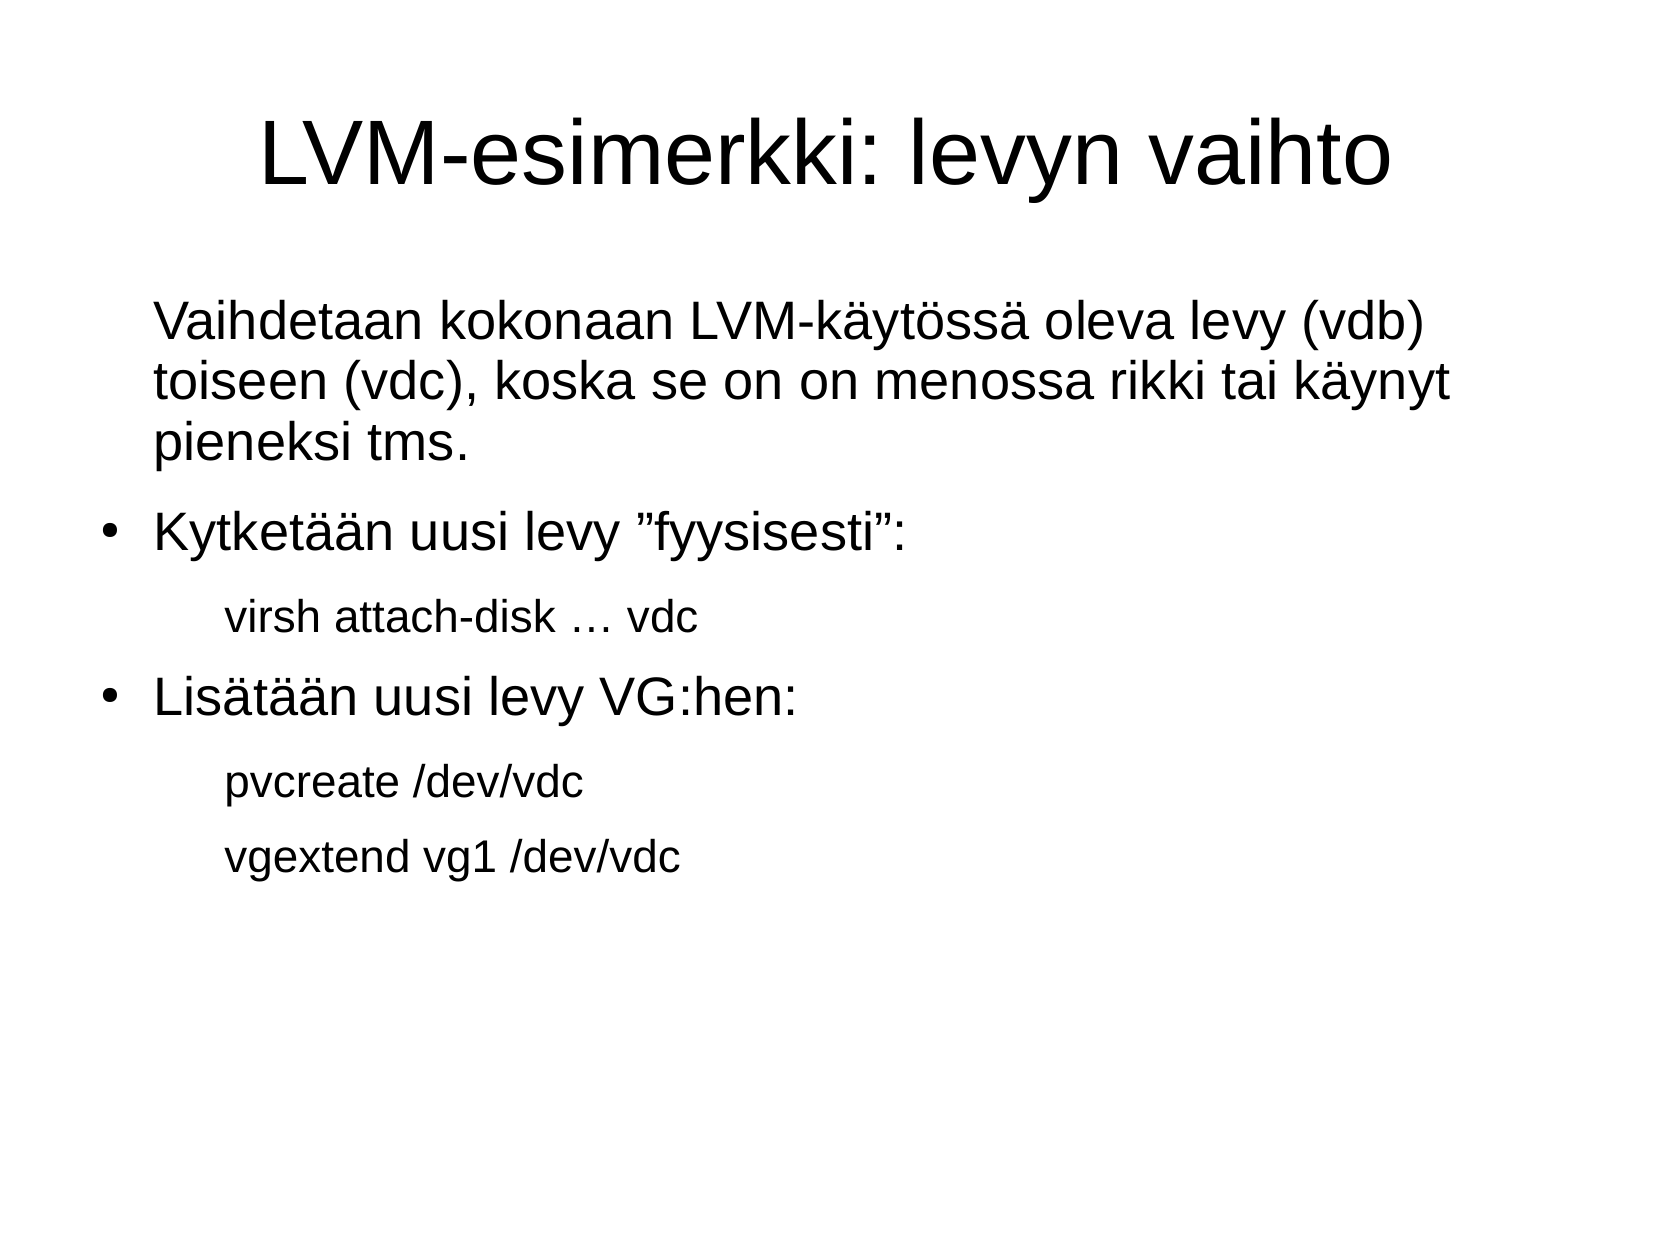

# LVM-esimerkki: levyn vaihto
Vaihdetaan kokonaan LVM-käytössä oleva levy (vdb) toiseen (vdc), koska se on on menossa rikki tai käynyt pieneksi tms.
Kytketään uusi levy ”fyysisesti”:
virsh attach-disk … vdc
Lisätään uusi levy VG:hen:
pvcreate /dev/vdc
vgextend vg1 /dev/vdc